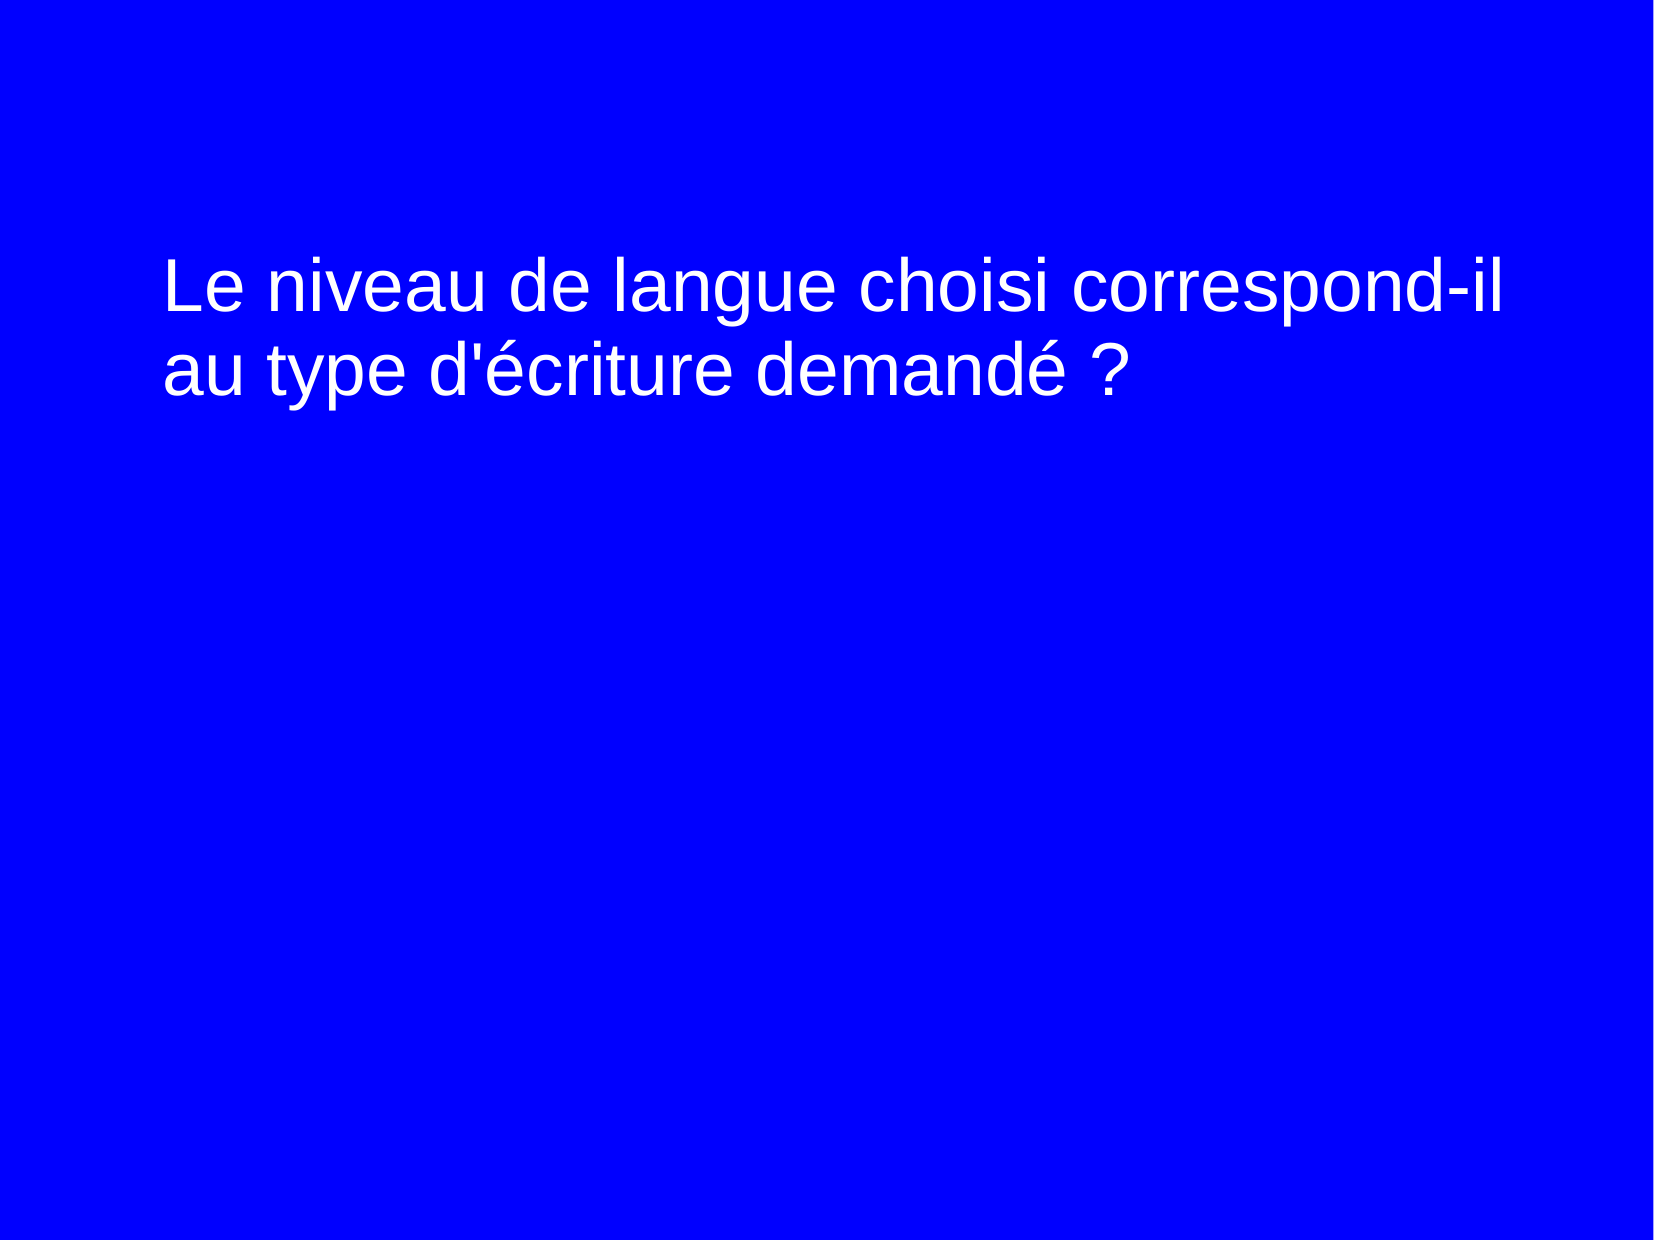

Le niveau de langue choisi correspond-il au type d'écriture demandé ?